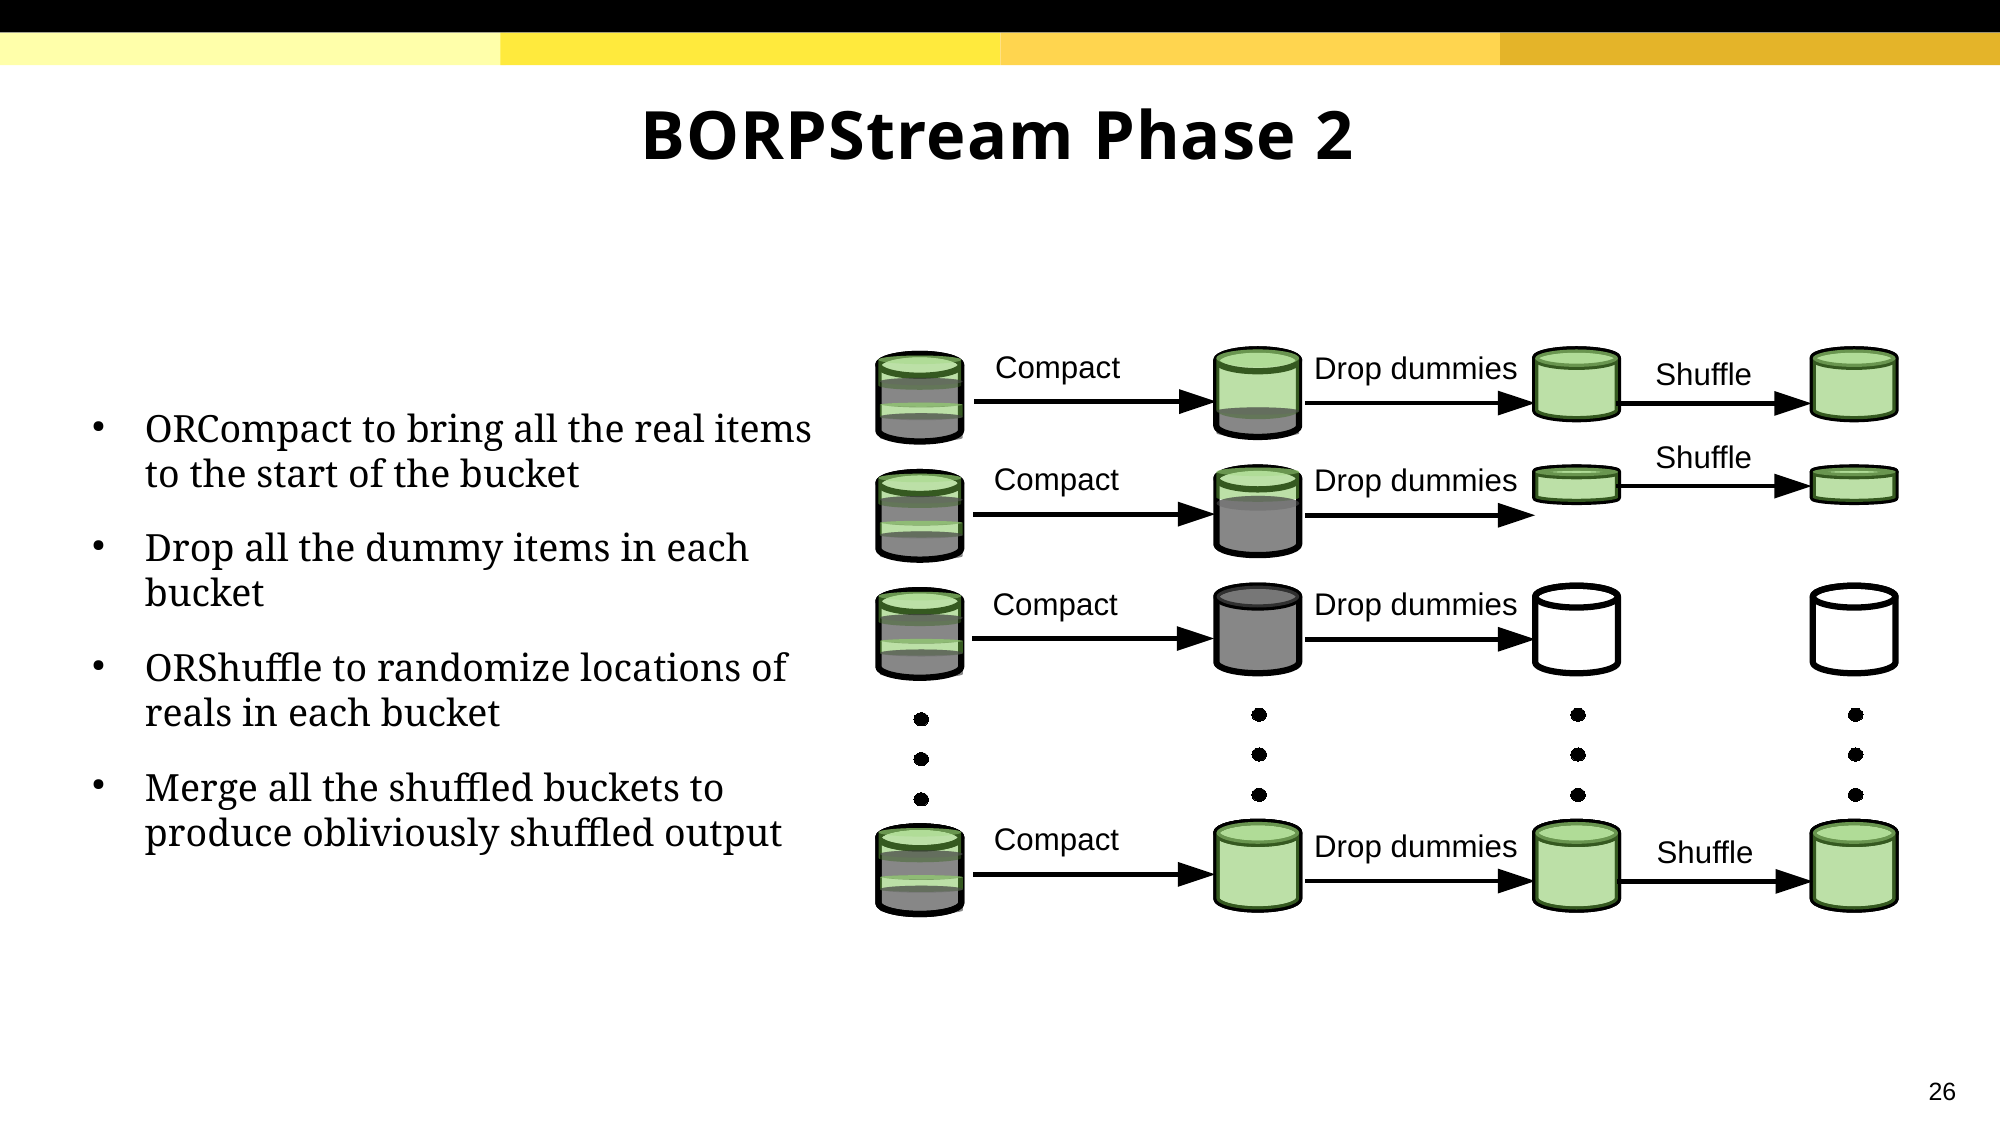

# BORPStream Phase 2
Compact
Drop dummies
Shuffle
ORCompact to bring all the real items to the start of the bucket
Drop all the dummy items in each bucket
ORShuffle to randomize locations of reals in each bucket
Merge all the shuffled buckets to produce obliviously shuffled output
Shuffle
Compact
Drop dummies
Compact
Drop dummies
Compact
Drop dummies
Shuffle
26